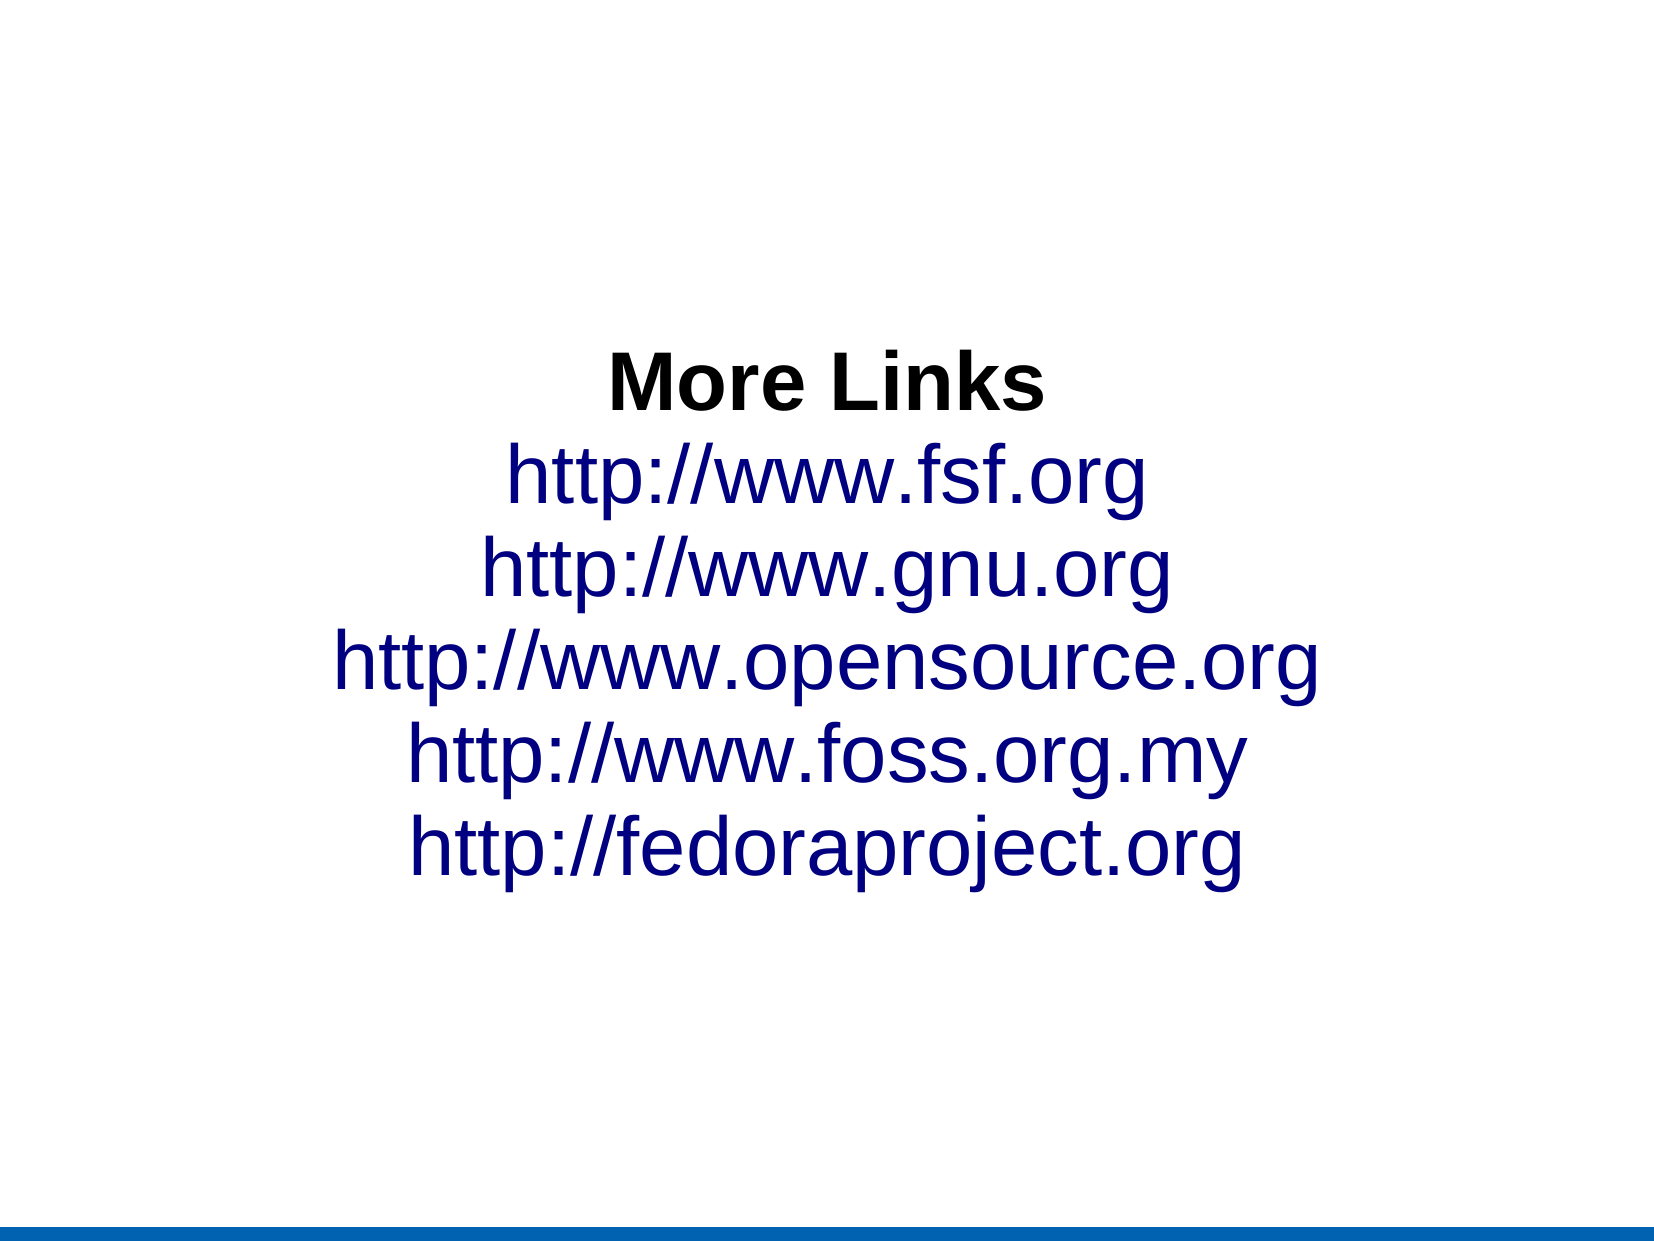

# More Links
http://www.fsf.org
http://www.gnu.org
http://www.opensource.org
http://www.foss.org.my
http://fedoraproject.org